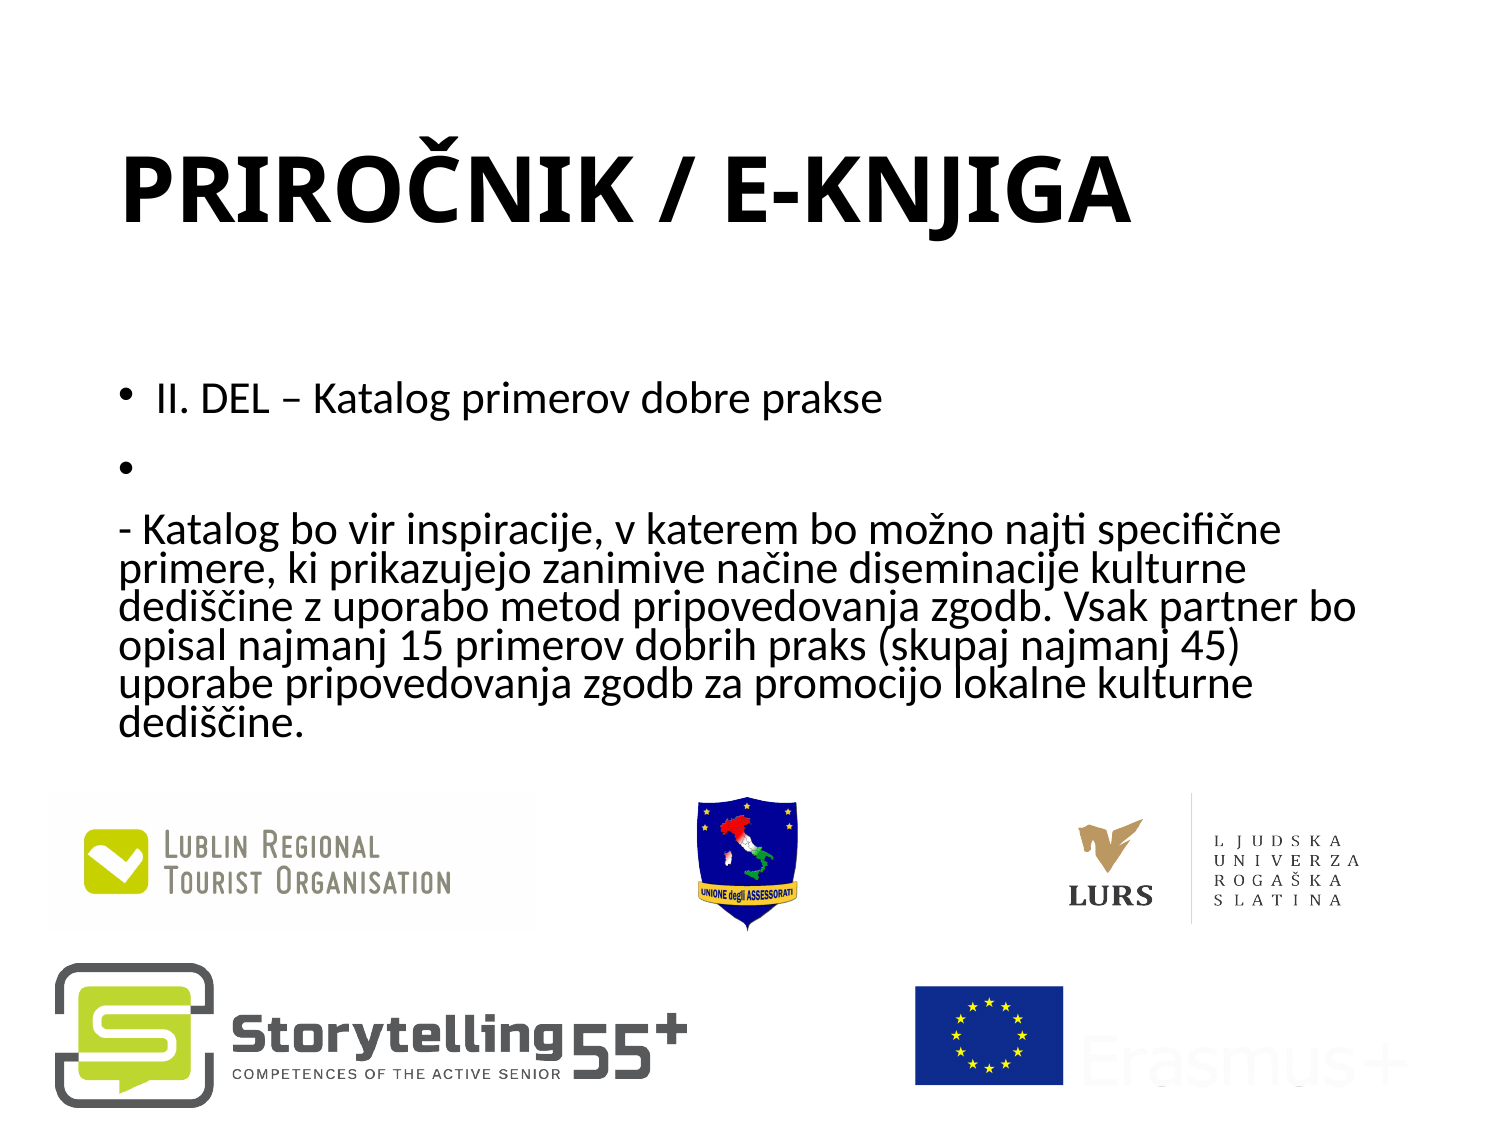

# PRIROČNIK / E-KNJIGA
II. DEL – Katalog primerov dobre prakse
- Katalog bo vir inspiracije, v katerem bo možno najti specifične primere, ki prikazujejo zanimive načine diseminacije kulturne dediščine z uporabo metod pripovedovanja zgodb. Vsak partner bo opisal najmanj 15 primerov dobrih praks (skupaj najmanj 45) uporabe pripovedovanja zgodb za promocijo lokalne kulturne dediščine.